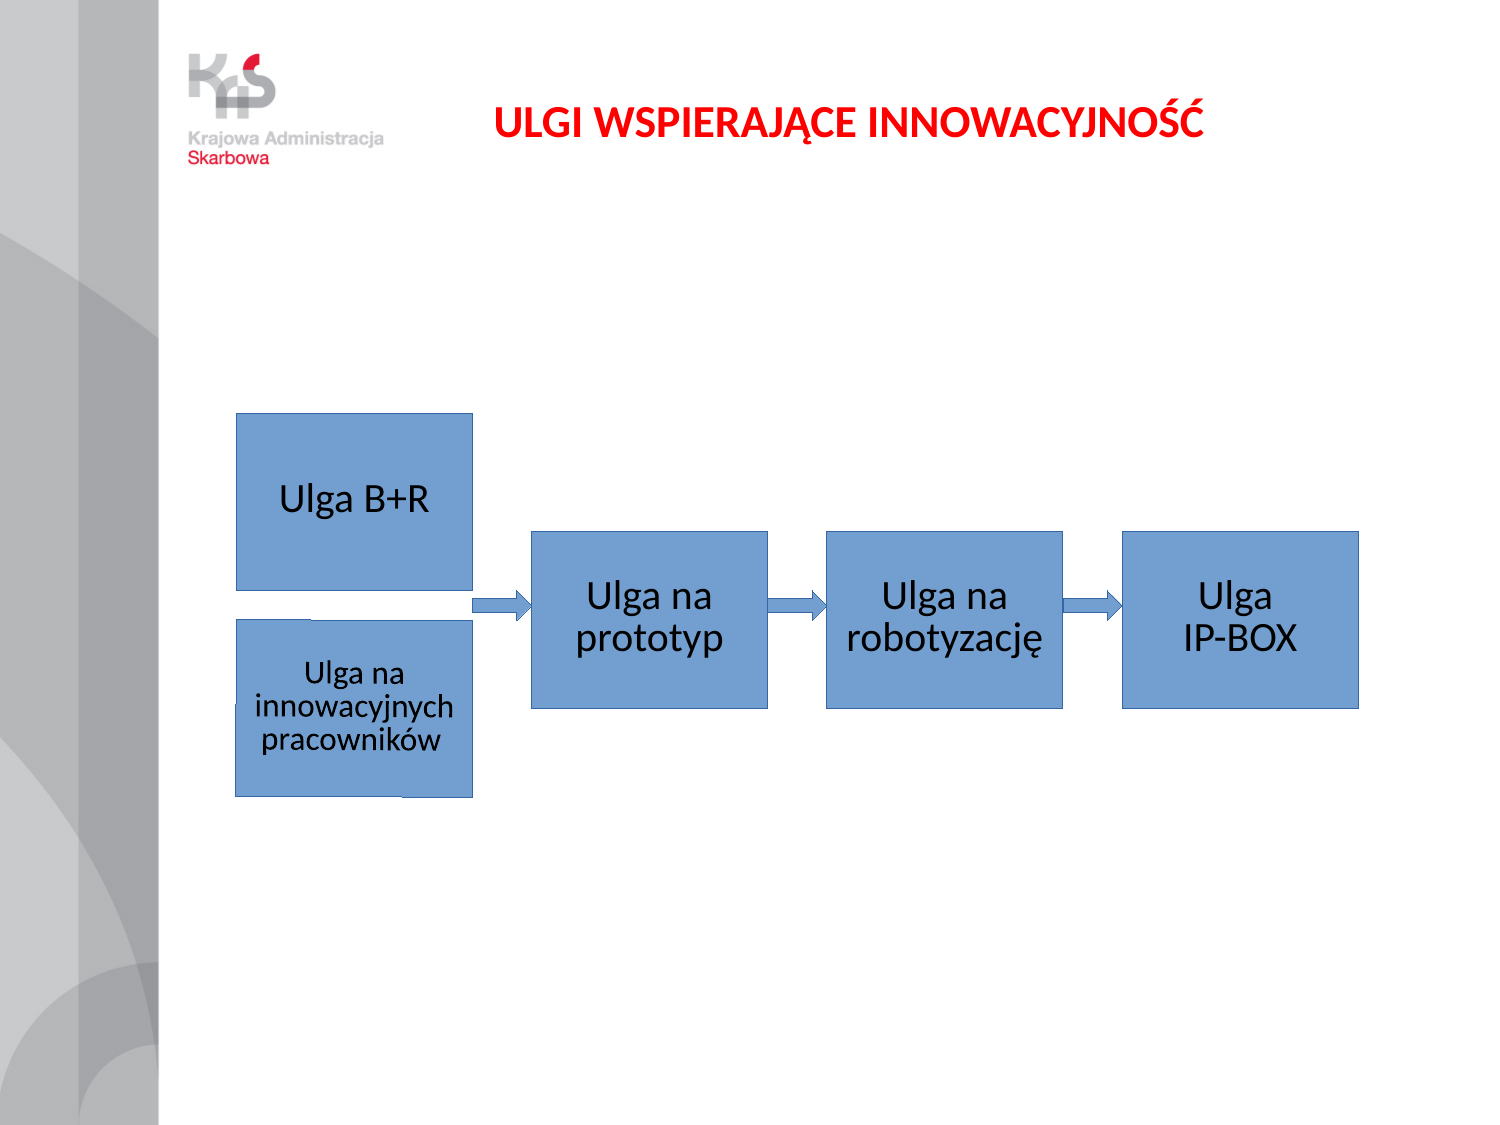

# ULGI WSPIERAJĄCE INNOWACYJNOŚĆ
Ulga B+R
Ulga na prototyp
Ulga na robotyzację
Ulga
IP-BOX
Ulga na innowacyjnych pracowników